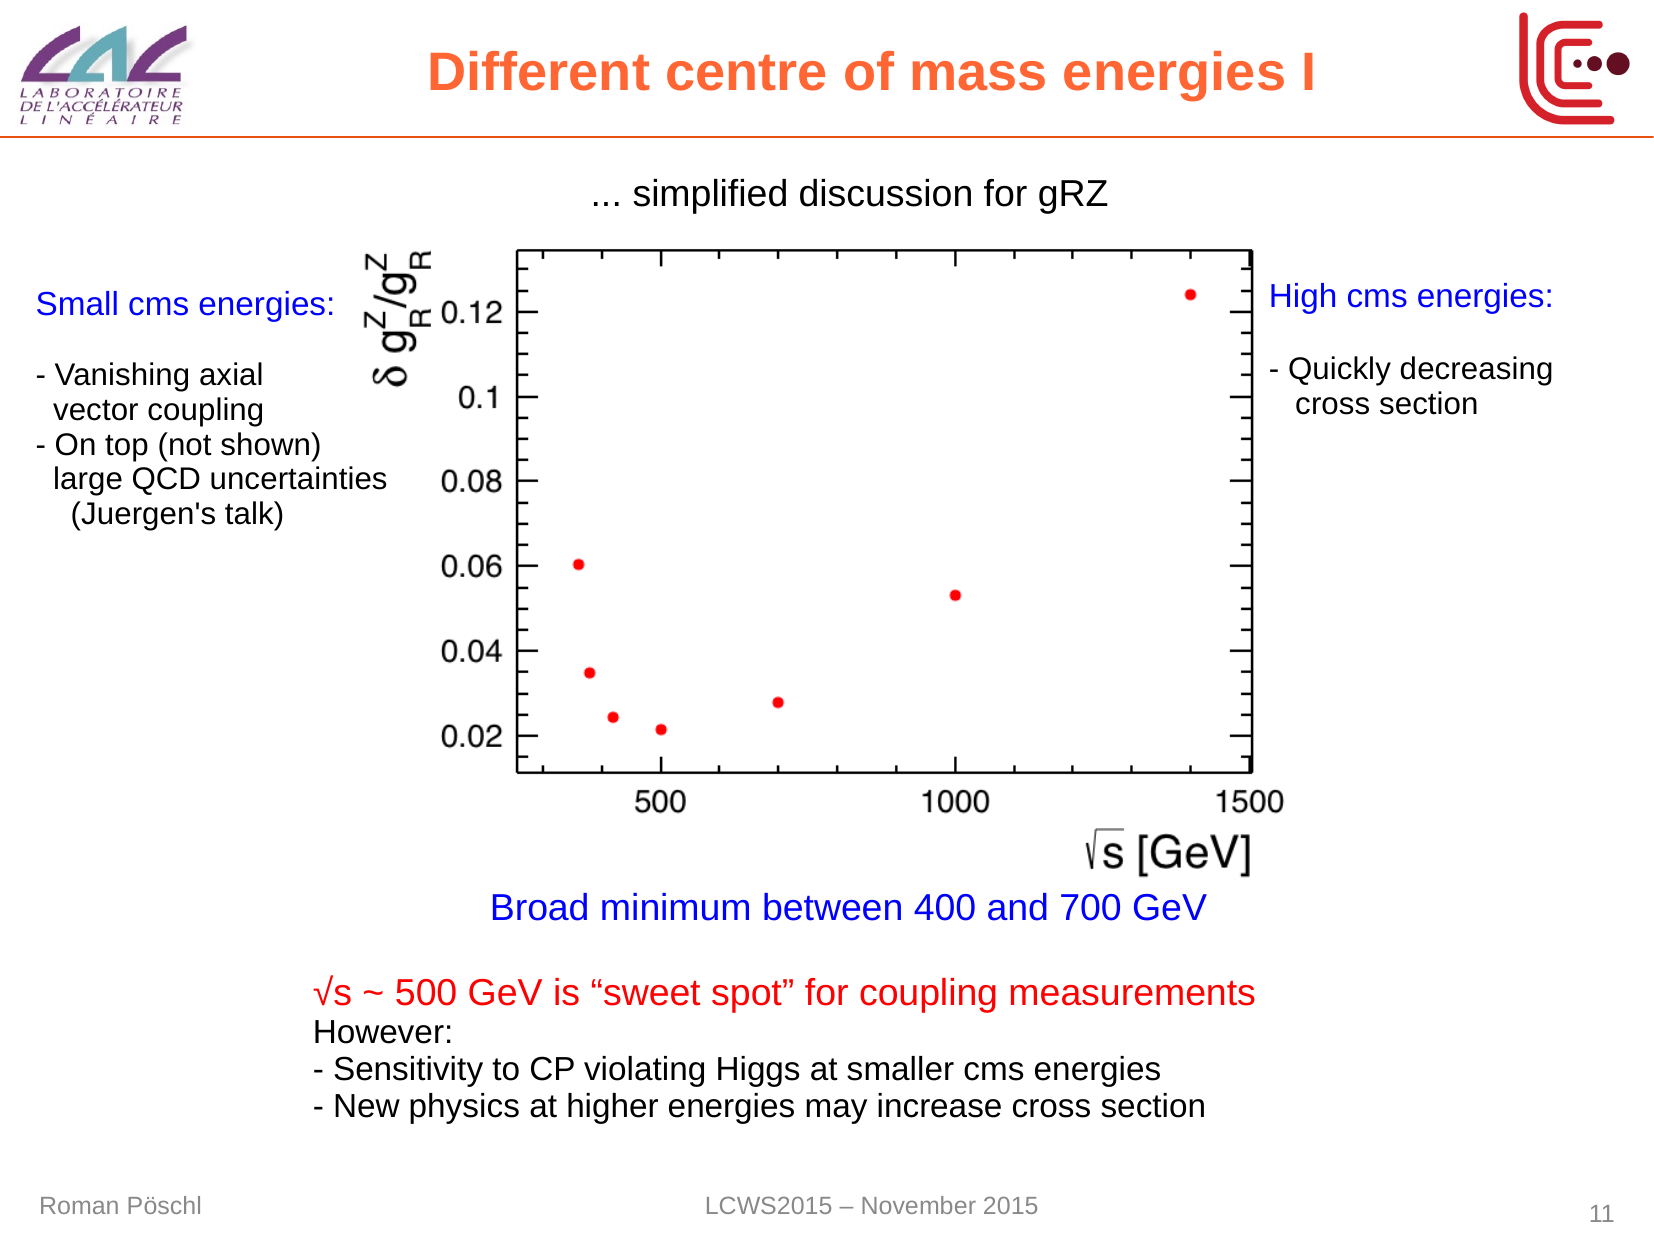

# Different centre of mass energies I
... simplified discussion for gRZ
High cms energies:
- Quickly decreasing
 cross section
Small cms energies:
- Vanishing axial
 vector coupling
- On top (not shown)
 large QCD uncertainties
 (Juergen's talk)
Broad minimum between 400 and 700 GeV
√s ~ 500 GeV is “sweet spot” for coupling measurements
However:
- Sensitivity to CP violating Higgs at smaller cms energies
- New physics at higher energies may increase cross section